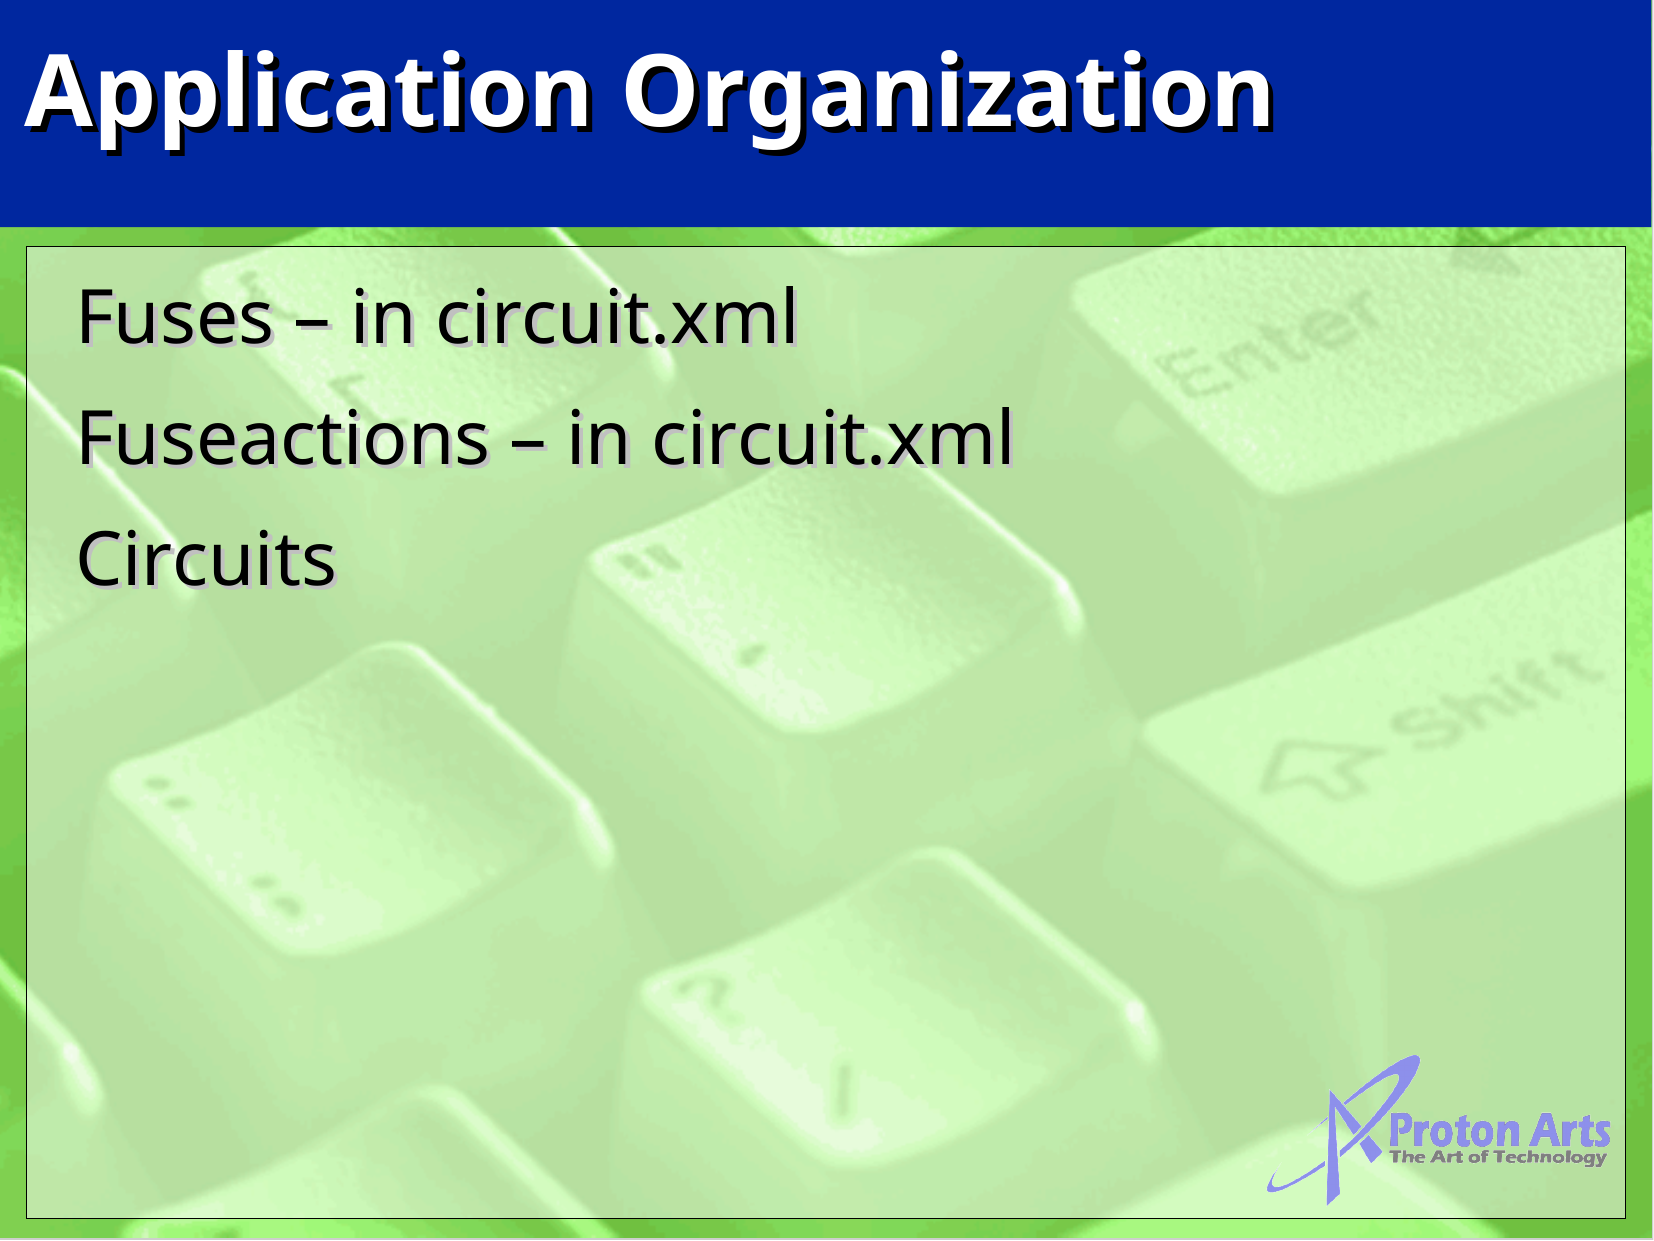

# Application Organization
Fuses – in circuit.xml
Fuseactions – in circuit.xml
Circuits